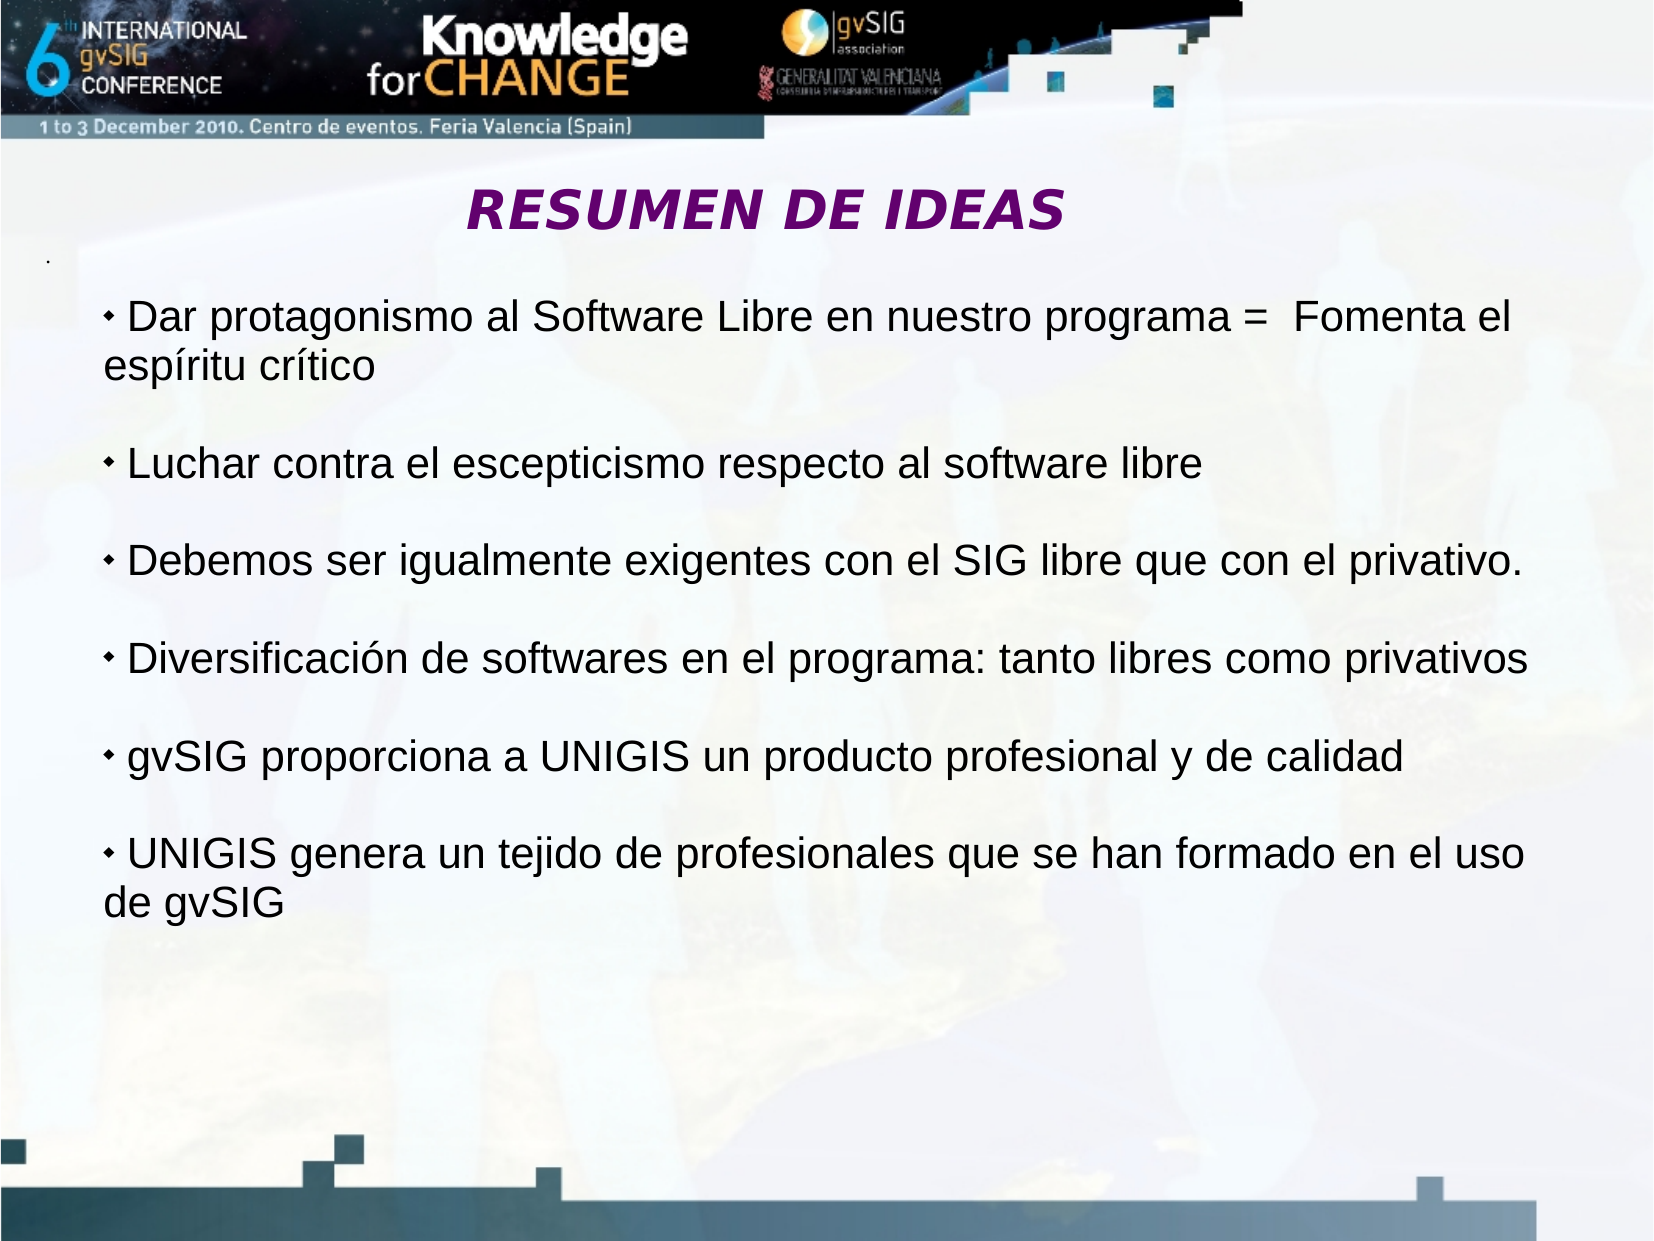

RESUMEN DE IDEAS
.
 Dar protagonismo al Software Libre en nuestro programa = Fomenta el espíritu crítico
 Luchar contra el escepticismo respecto al software libre
 Debemos ser igualmente exigentes con el SIG libre que con el privativo.
 Diversificación de softwares en el programa: tanto libres como privativos
 gvSIG proporciona a UNIGIS un producto profesional y de calidad
 UNIGIS genera un tejido de profesionales que se han formado en el uso de gvSIG